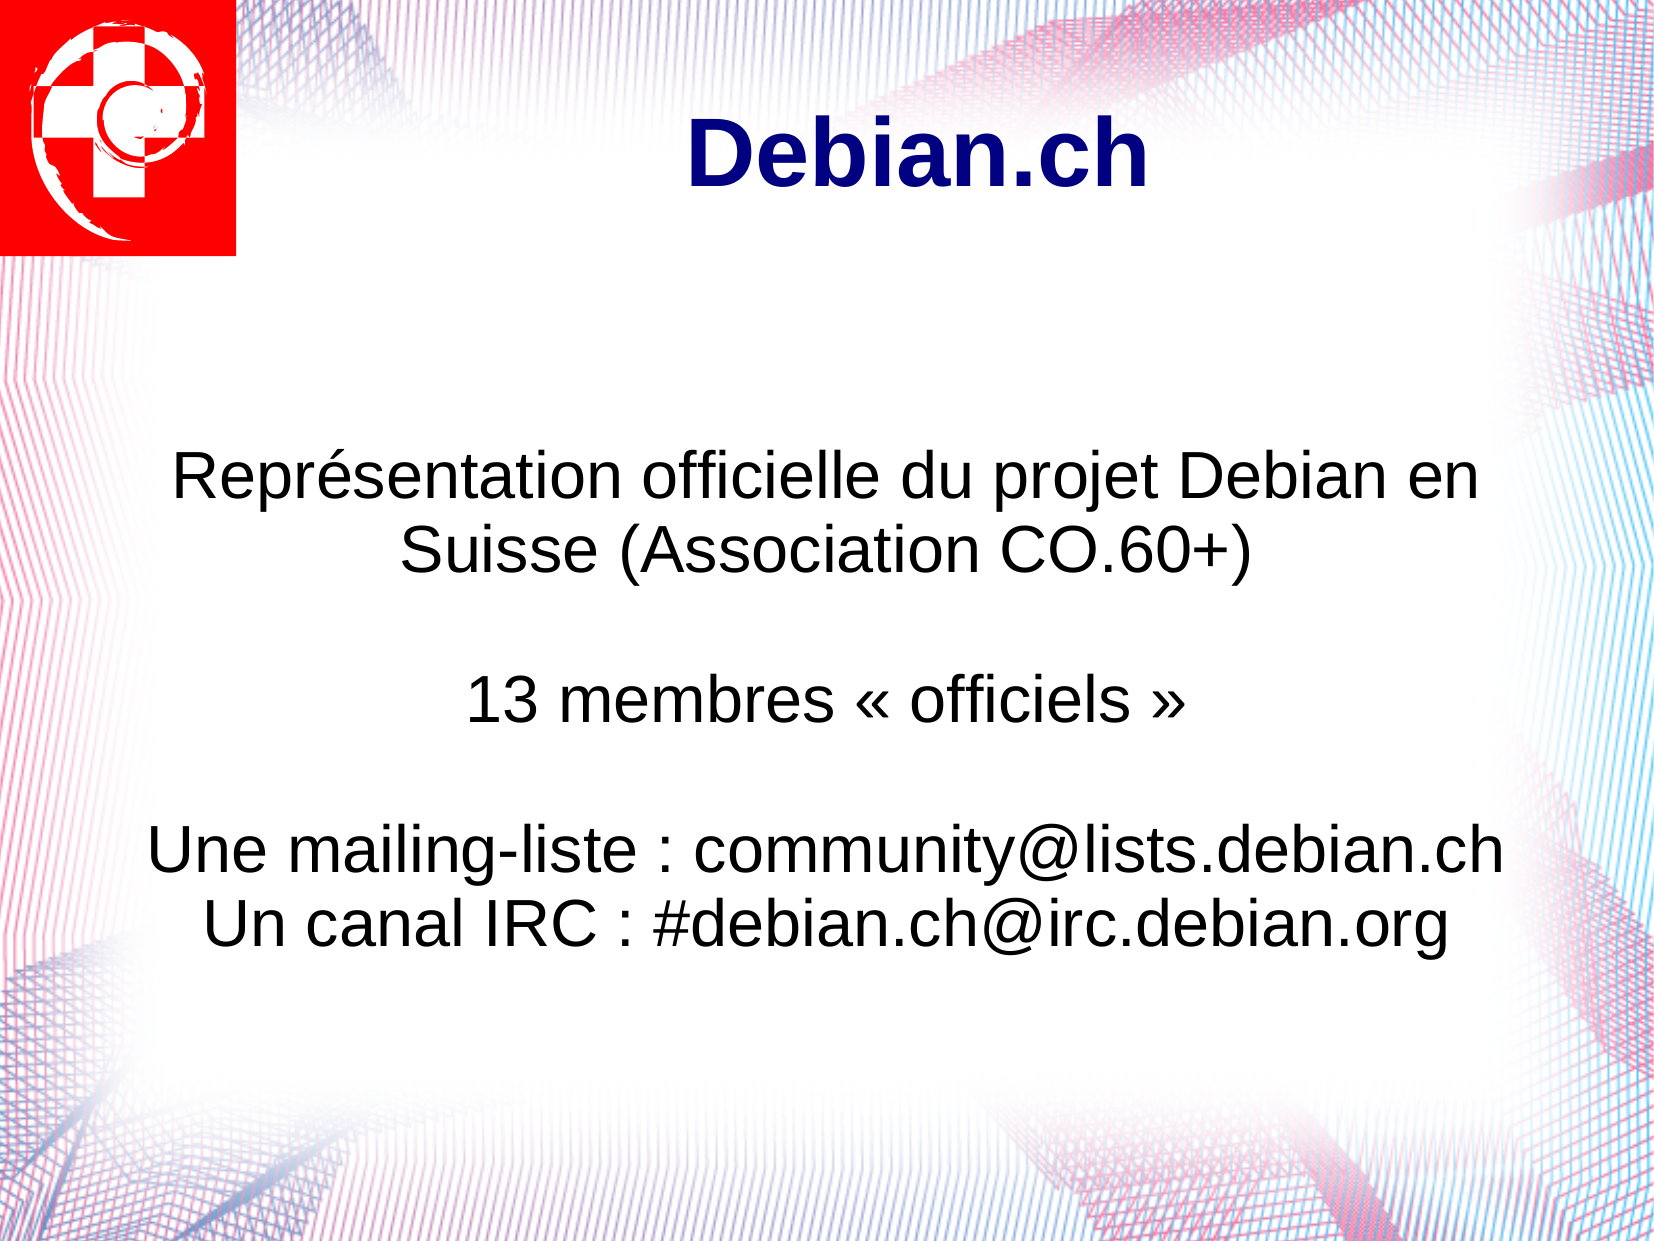

# Debian.ch
Représentation officielle du projet Debian en Suisse (Association CO.60+)
13 membres « officiels »
Une mailing-liste : community@lists.debian.ch
Un canal IRC : #debian.ch@irc.debian.org